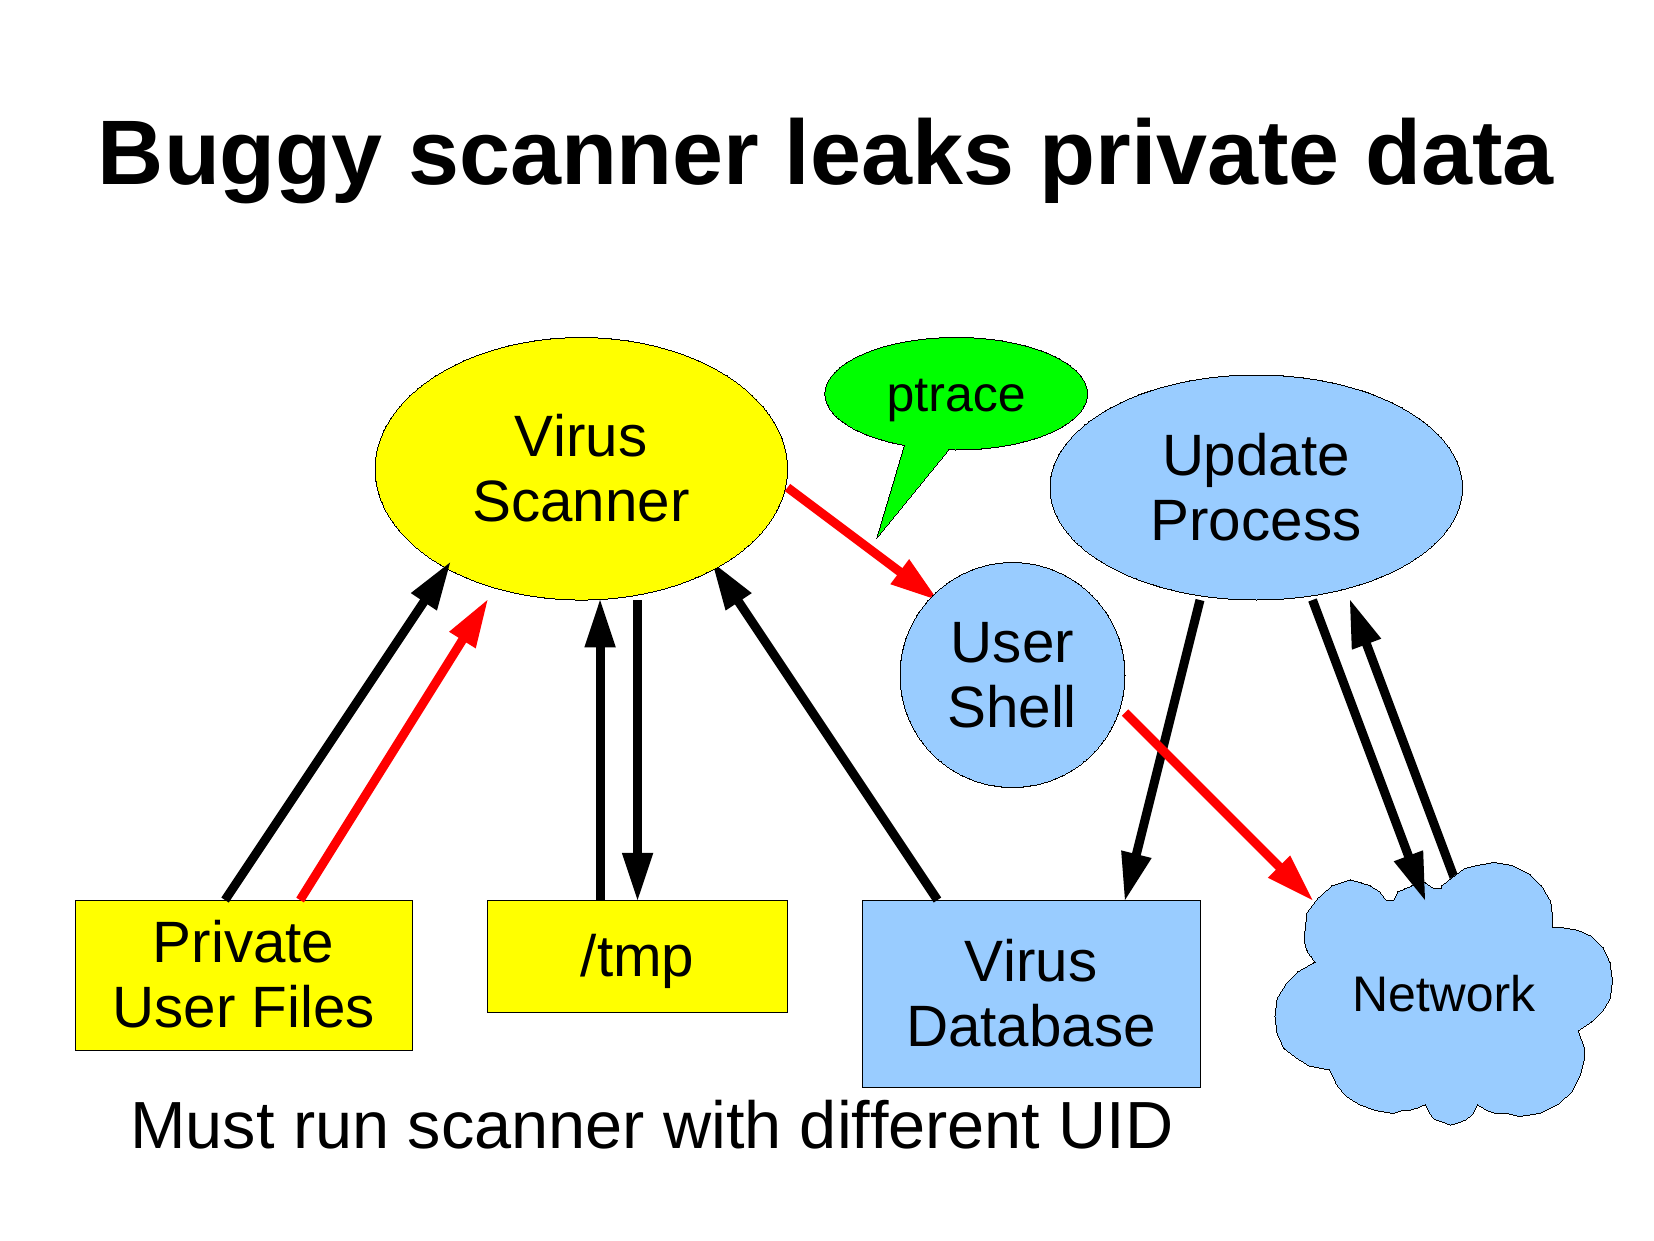

# Buggy scanner leaks private data
ptrace
Virus
Scanner
Update
Process
User
Shell
Network
Virus
Database
Private
User Files
/tmp
Must run scanner with different UID